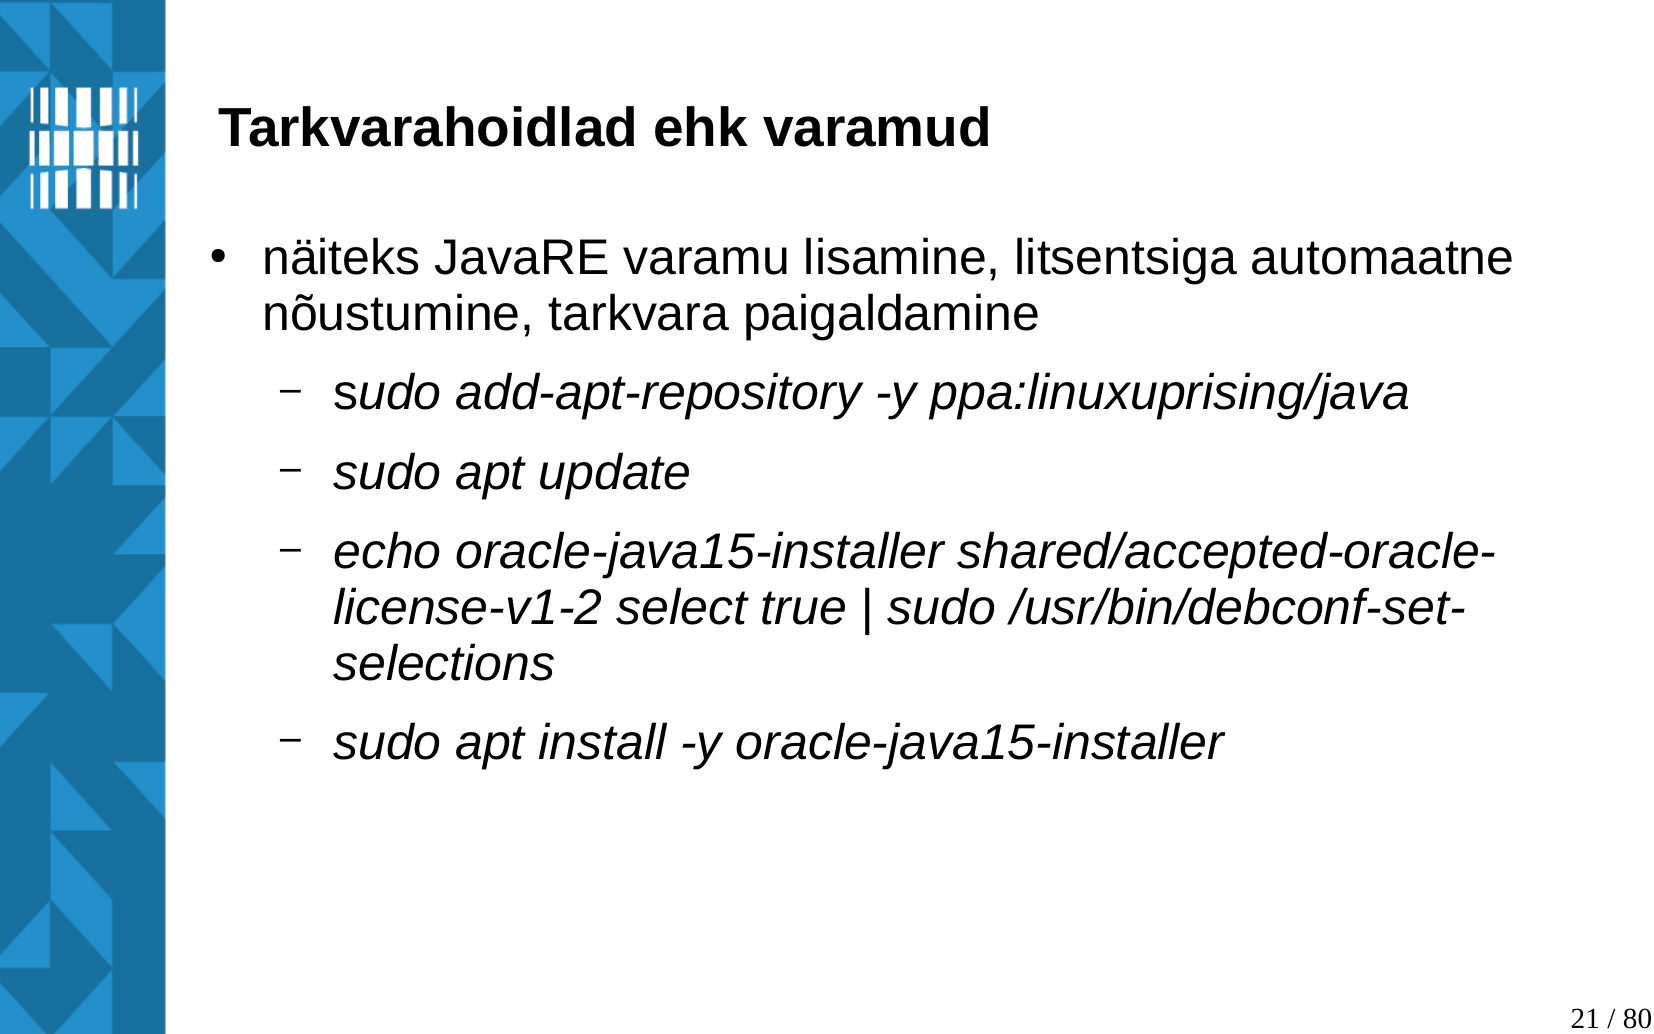

# Tarkvarahoidlad ehk varamud
näiteks JavaRE varamu lisamine, litsentsiga automaatne nõustumine, tarkvara paigaldamine
sudo add-apt-repository -y ppa:linuxuprising/java
sudo apt update
echo oracle-java15-installer shared/accepted-oracle-license-v1-2 select true | sudo /usr/bin/debconf-set-selections
sudo apt install -y oracle-java15-installer
21